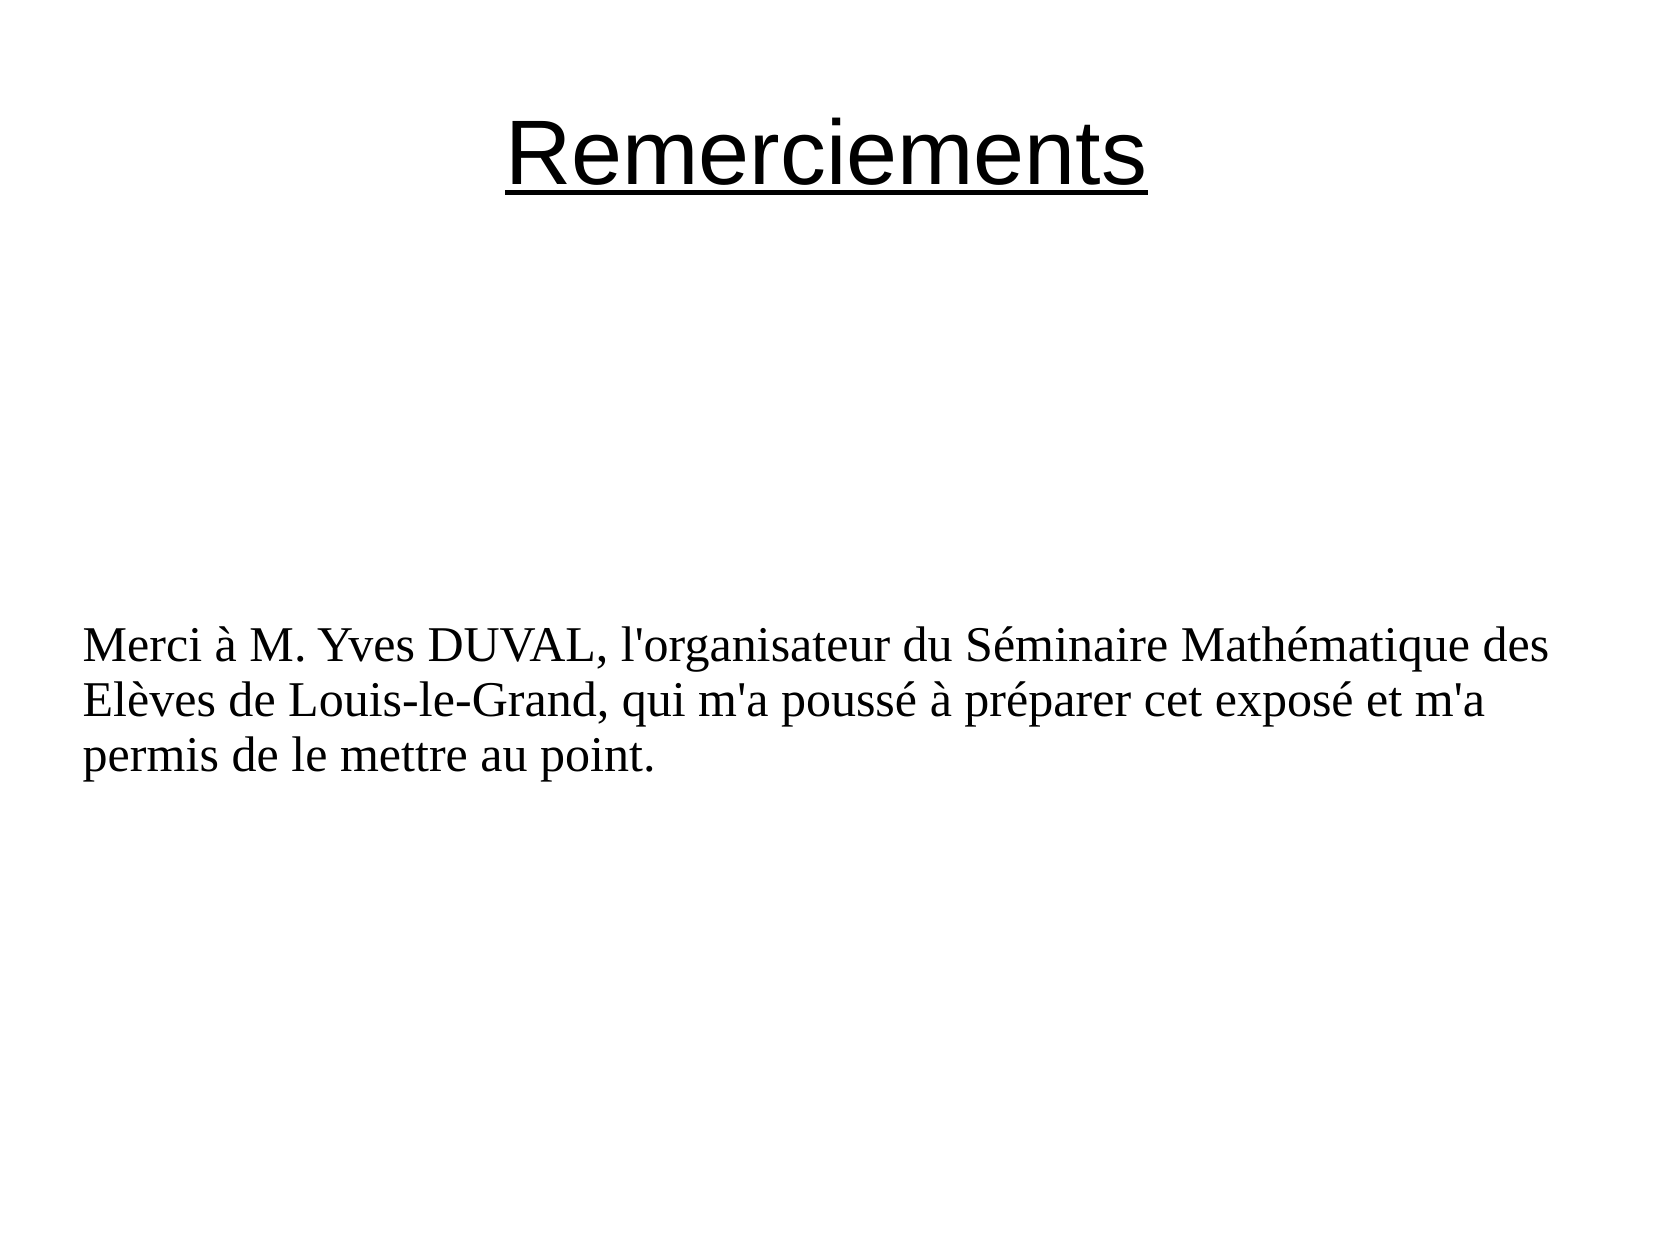

# Remerciements
Merci à M. Yves DUVAL, l'organisateur du Séminaire Mathématique des Elèves de Louis-le-Grand, qui m'a poussé à préparer cet exposé et m'a permis de le mettre au point.